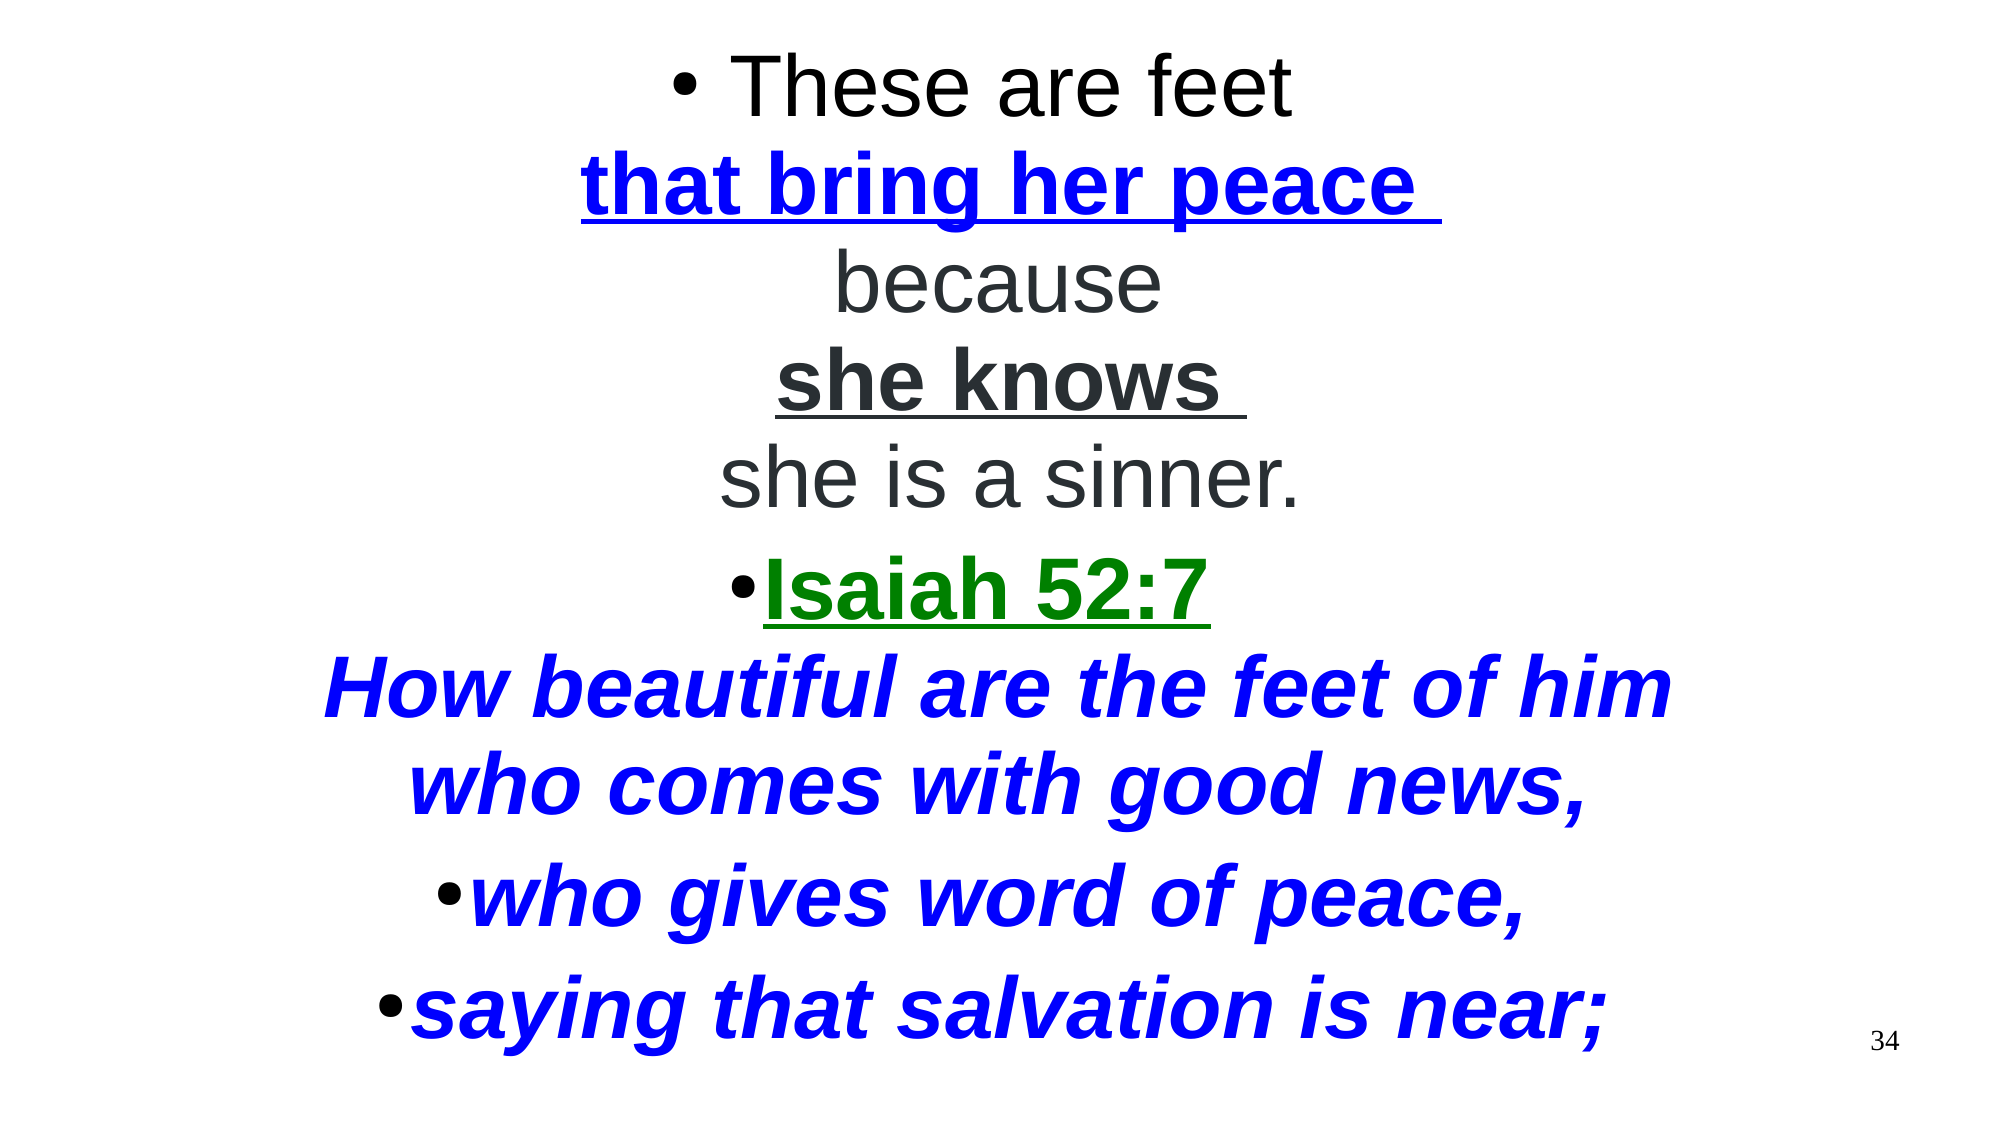

# These are feet that bring her peace because she knows she is a sinner.
Isaiah 52:7 
How beautiful are the feet of him
who comes with good news,
who gives word of peace,
saying that salvation is near;
34